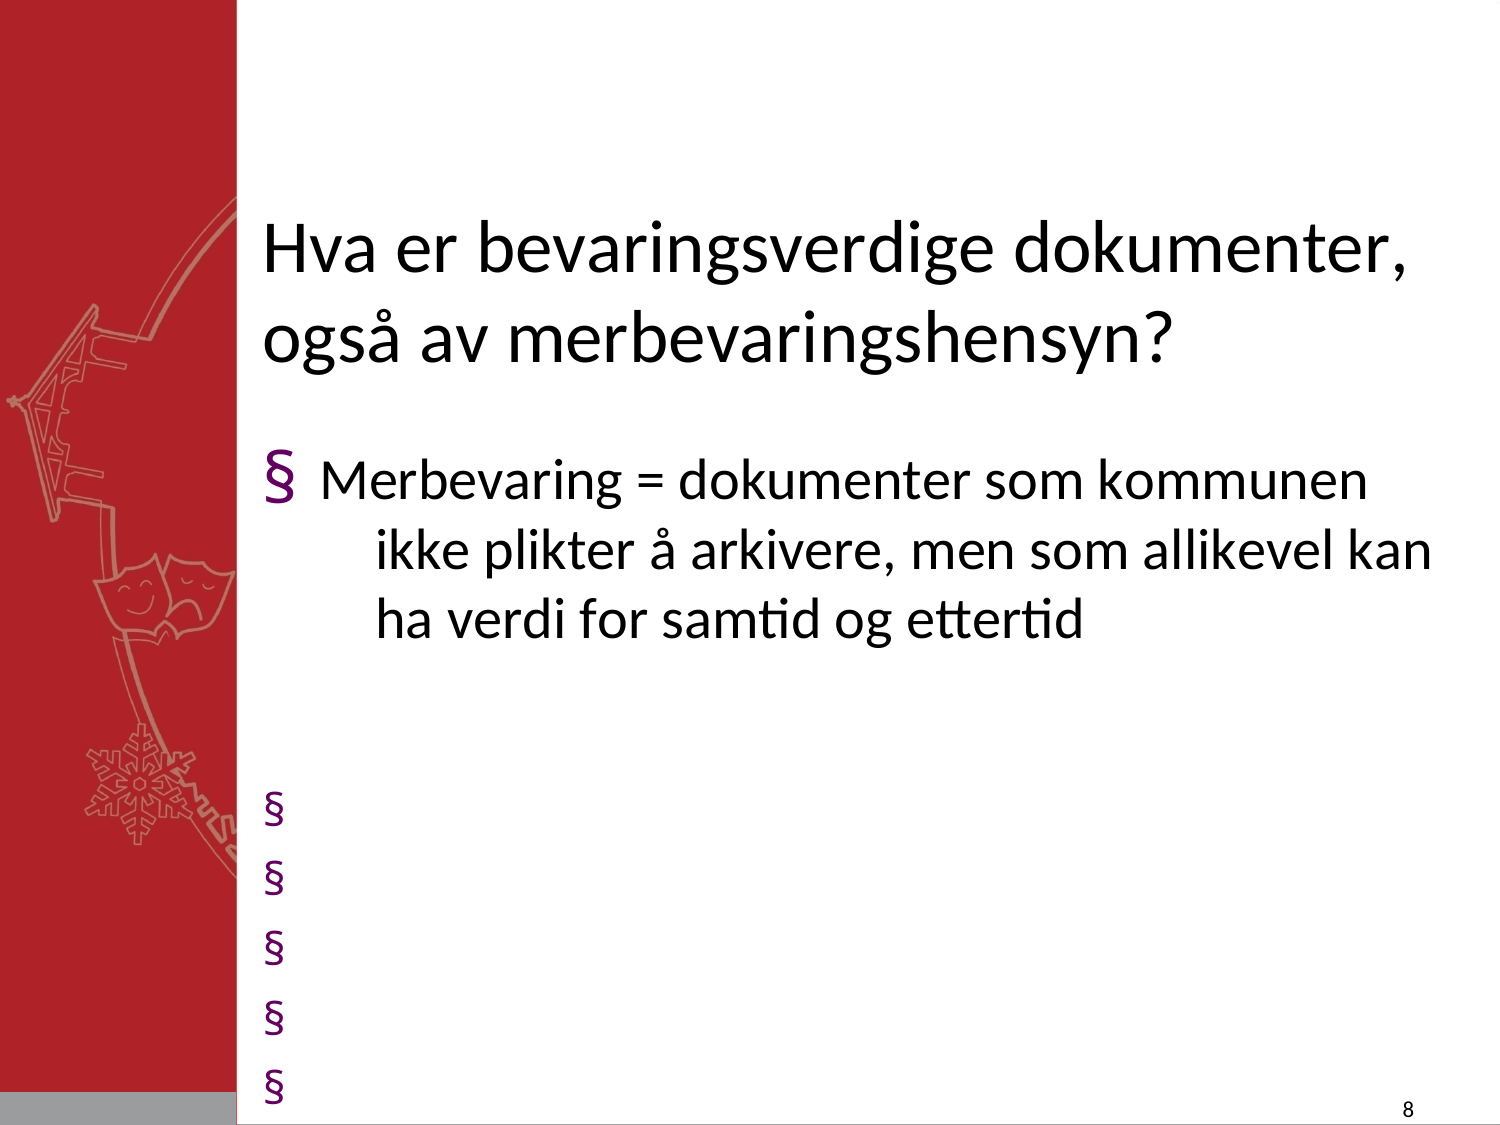

# Hva er bevaringsverdige dokumenter, også av merbevaringshensyn?
Merbevaring = dokumenter som kommunen ikke plikter å arkivere, men som allikevel kan ha verdi for samtid og ettertid